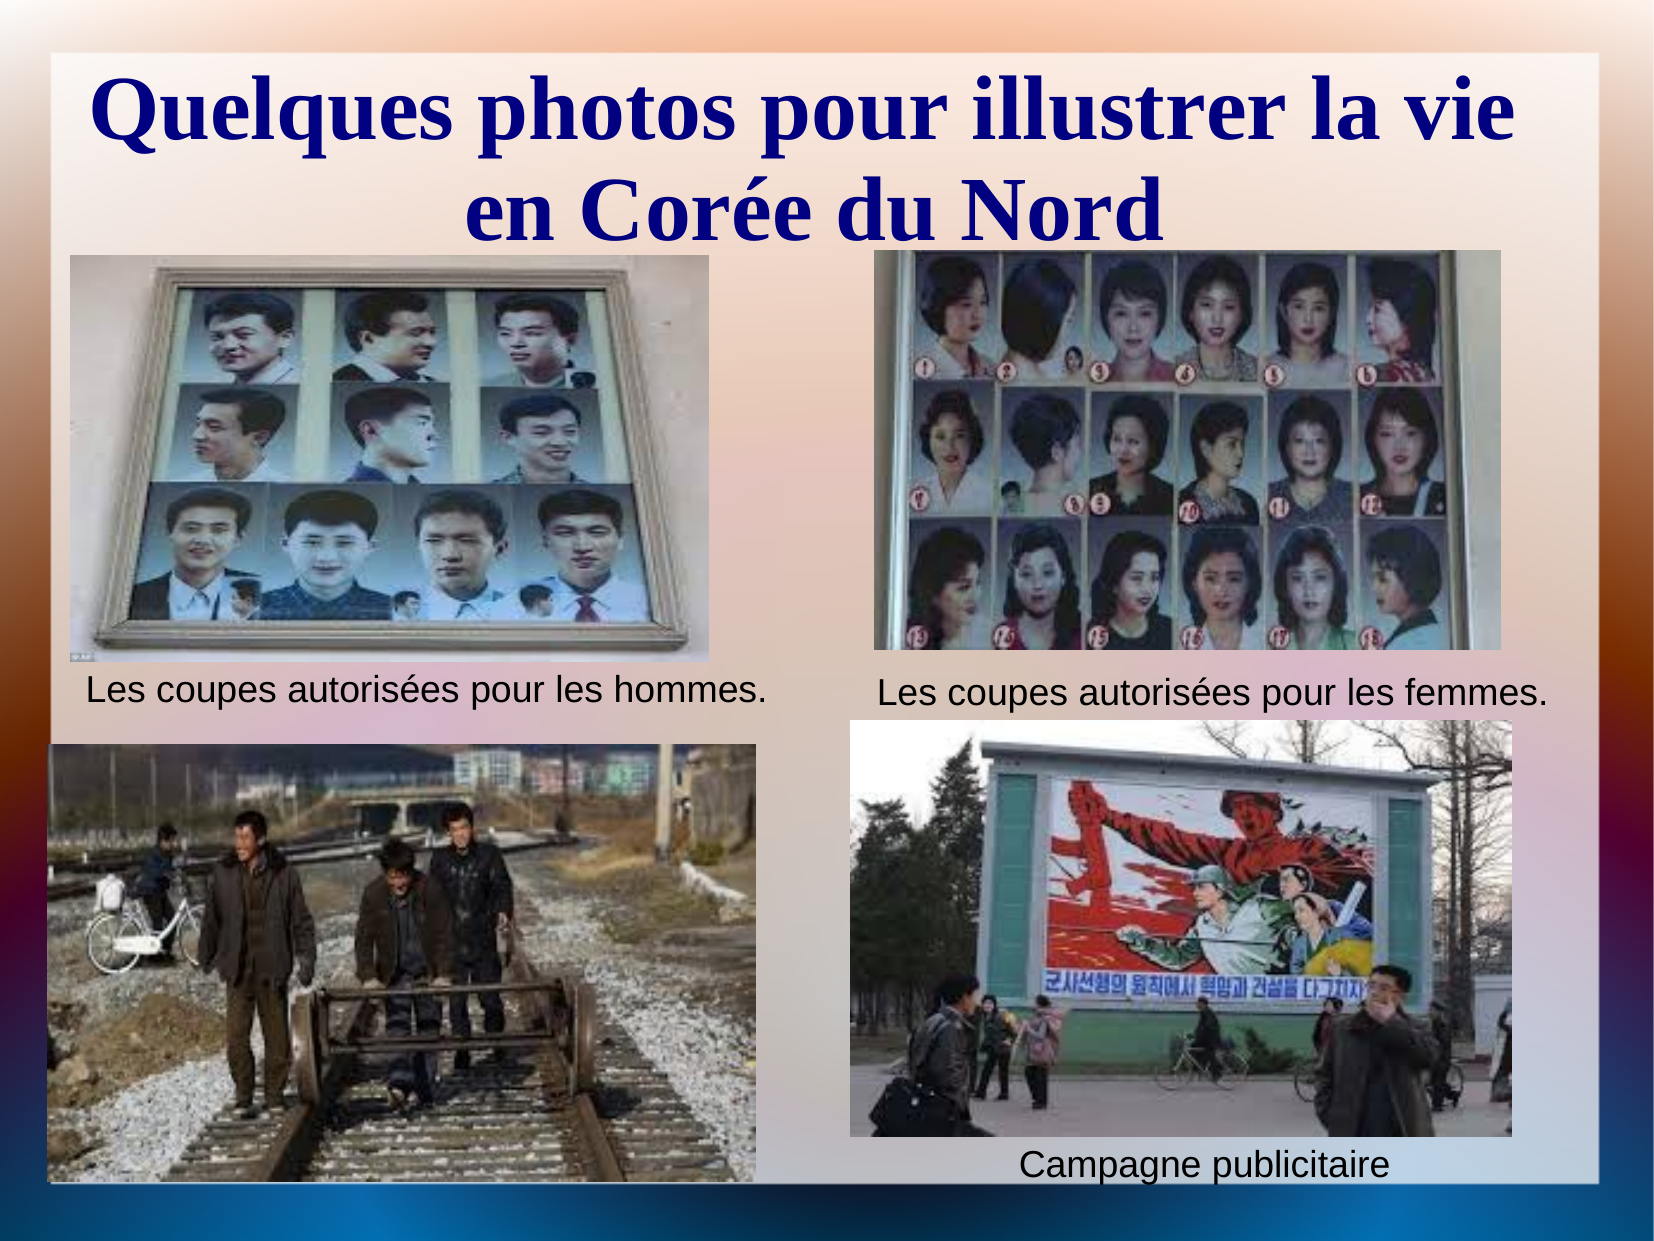

# Quelques photos pour illustrer la vie en Corée du Nord
Les coupes autorisées pour les hommes.
Les coupes autorisées pour les femmes.
Campagne publicitaire